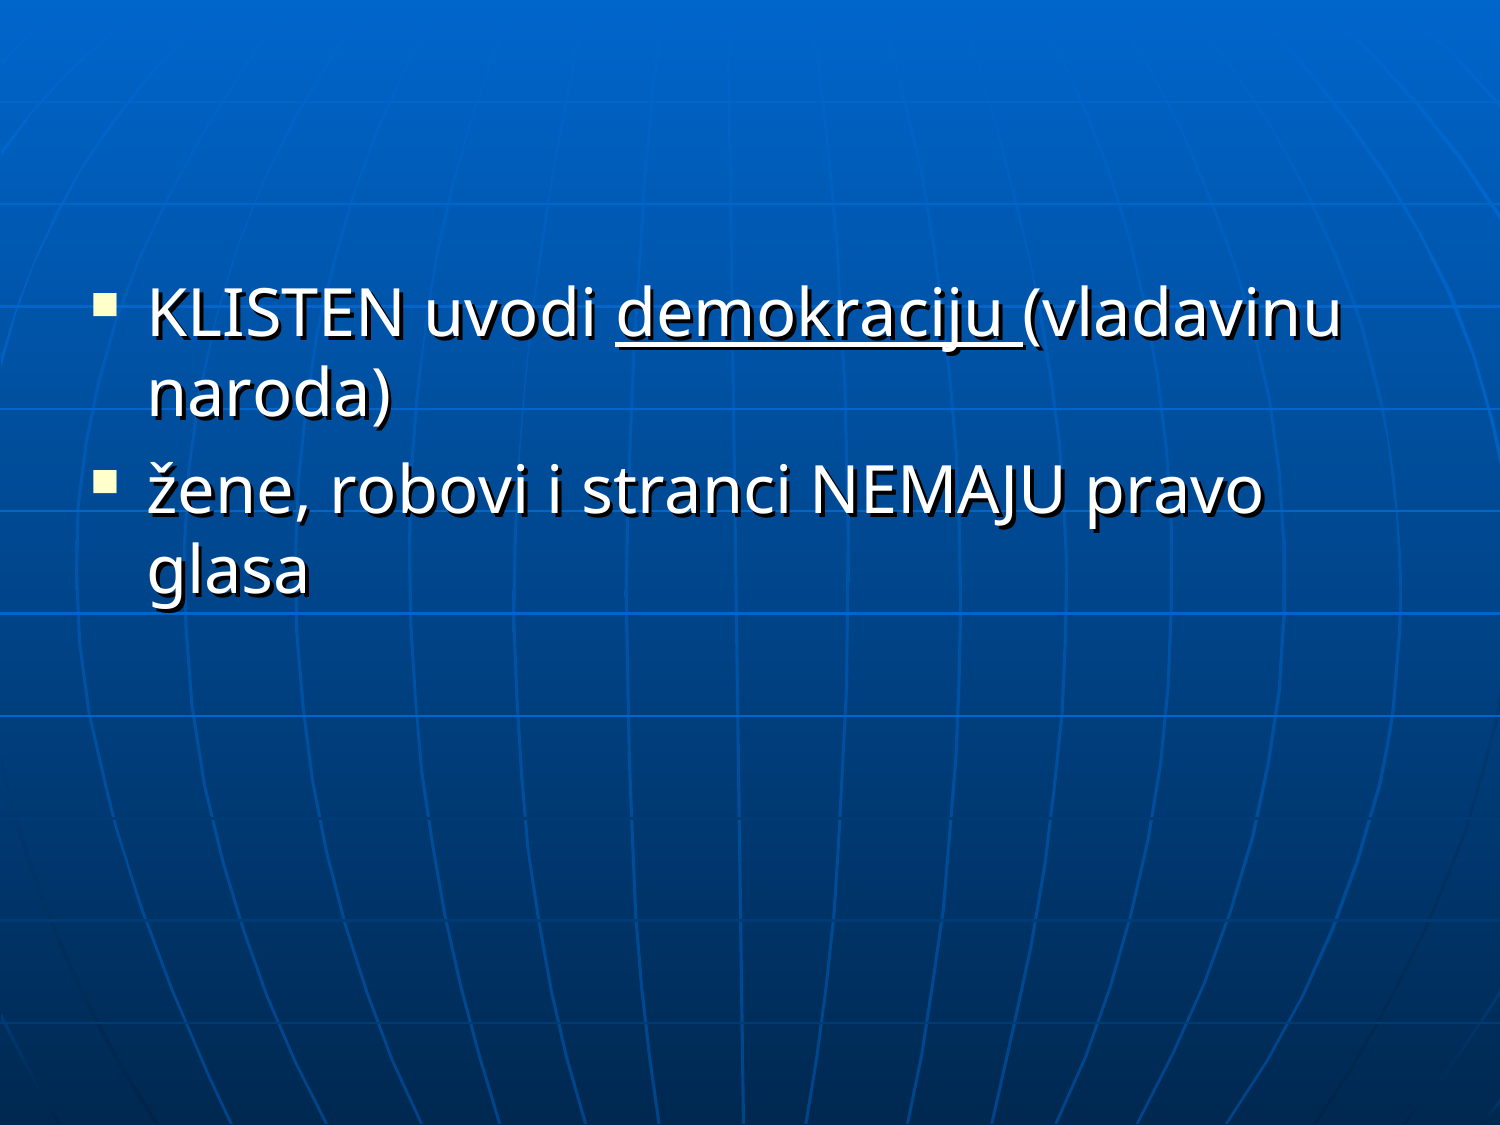

# KLISTEN uvodi demokraciju (vladavinu naroda)
žene, robovi i stranci NEMAJU pravo glasa